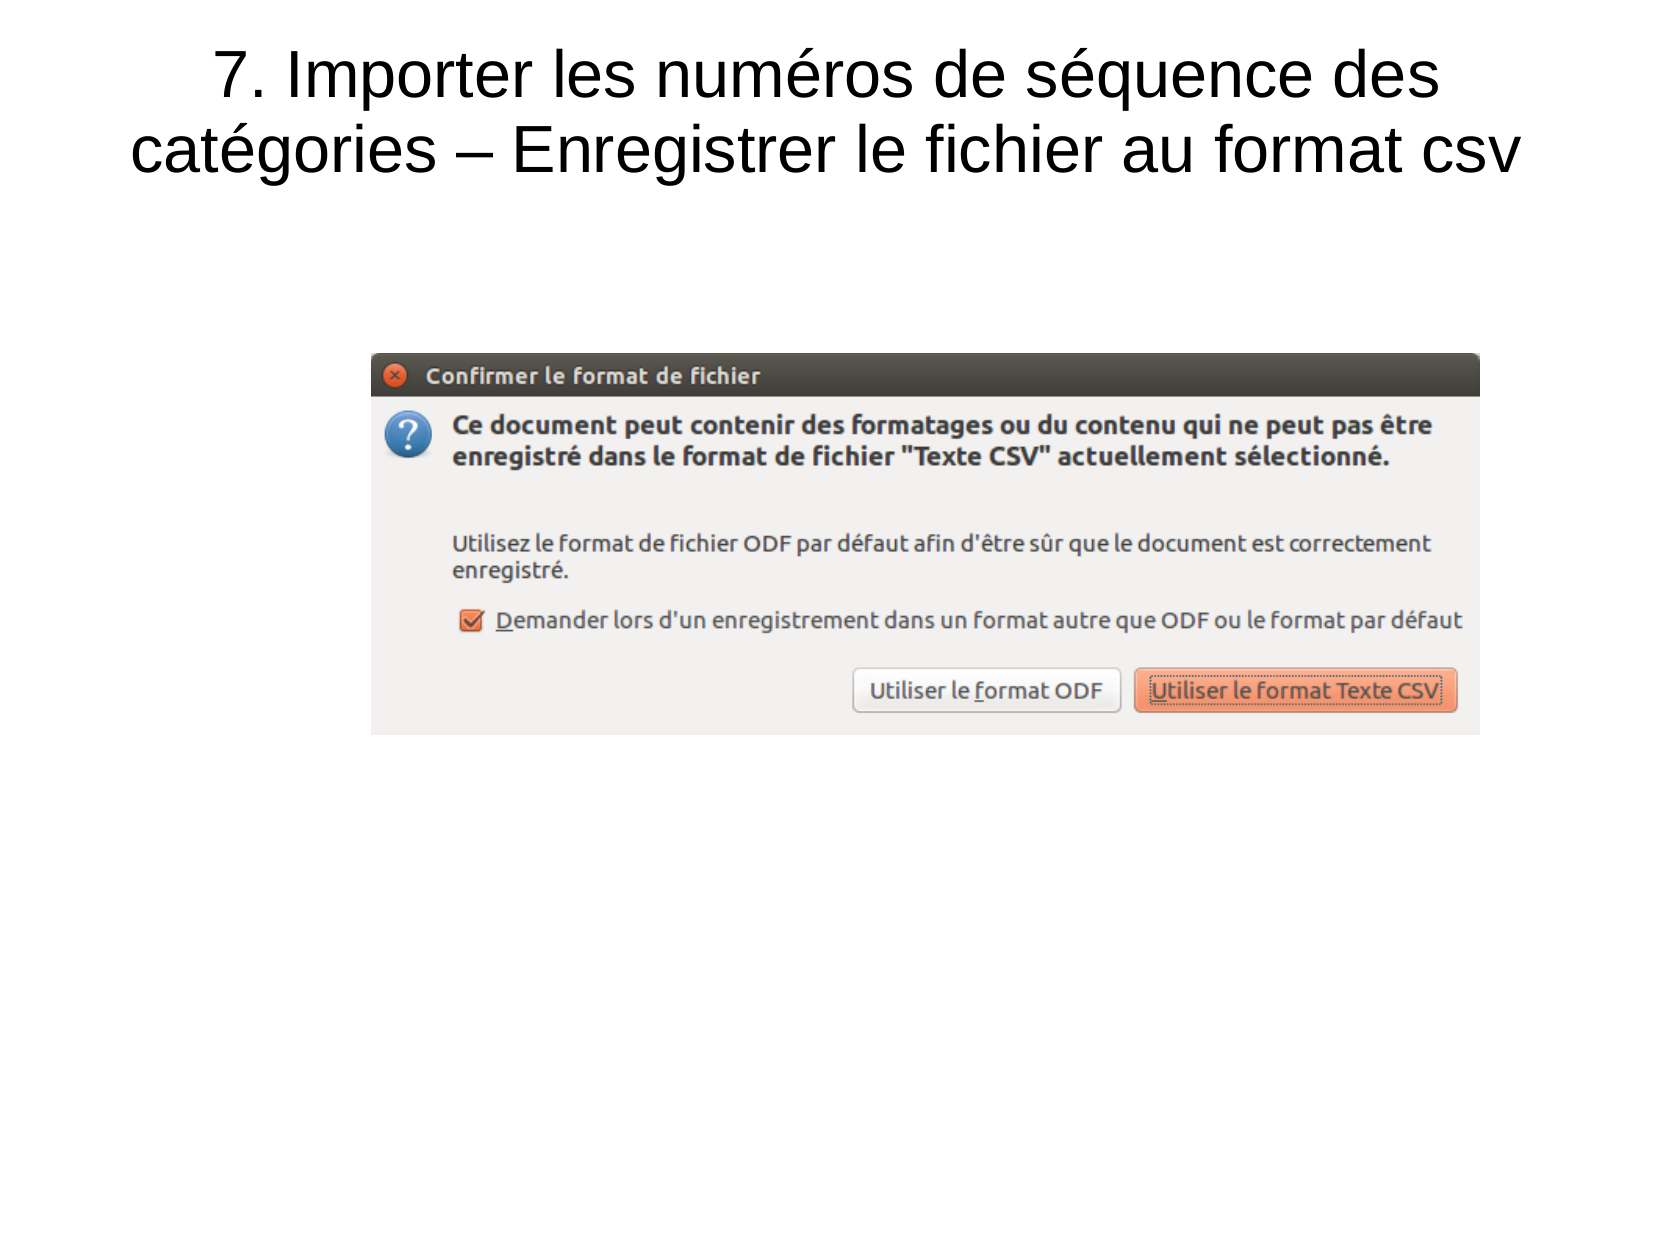

# 7. Importer les numéros de séquence des catégories – Enregistrer le fichier au format csv